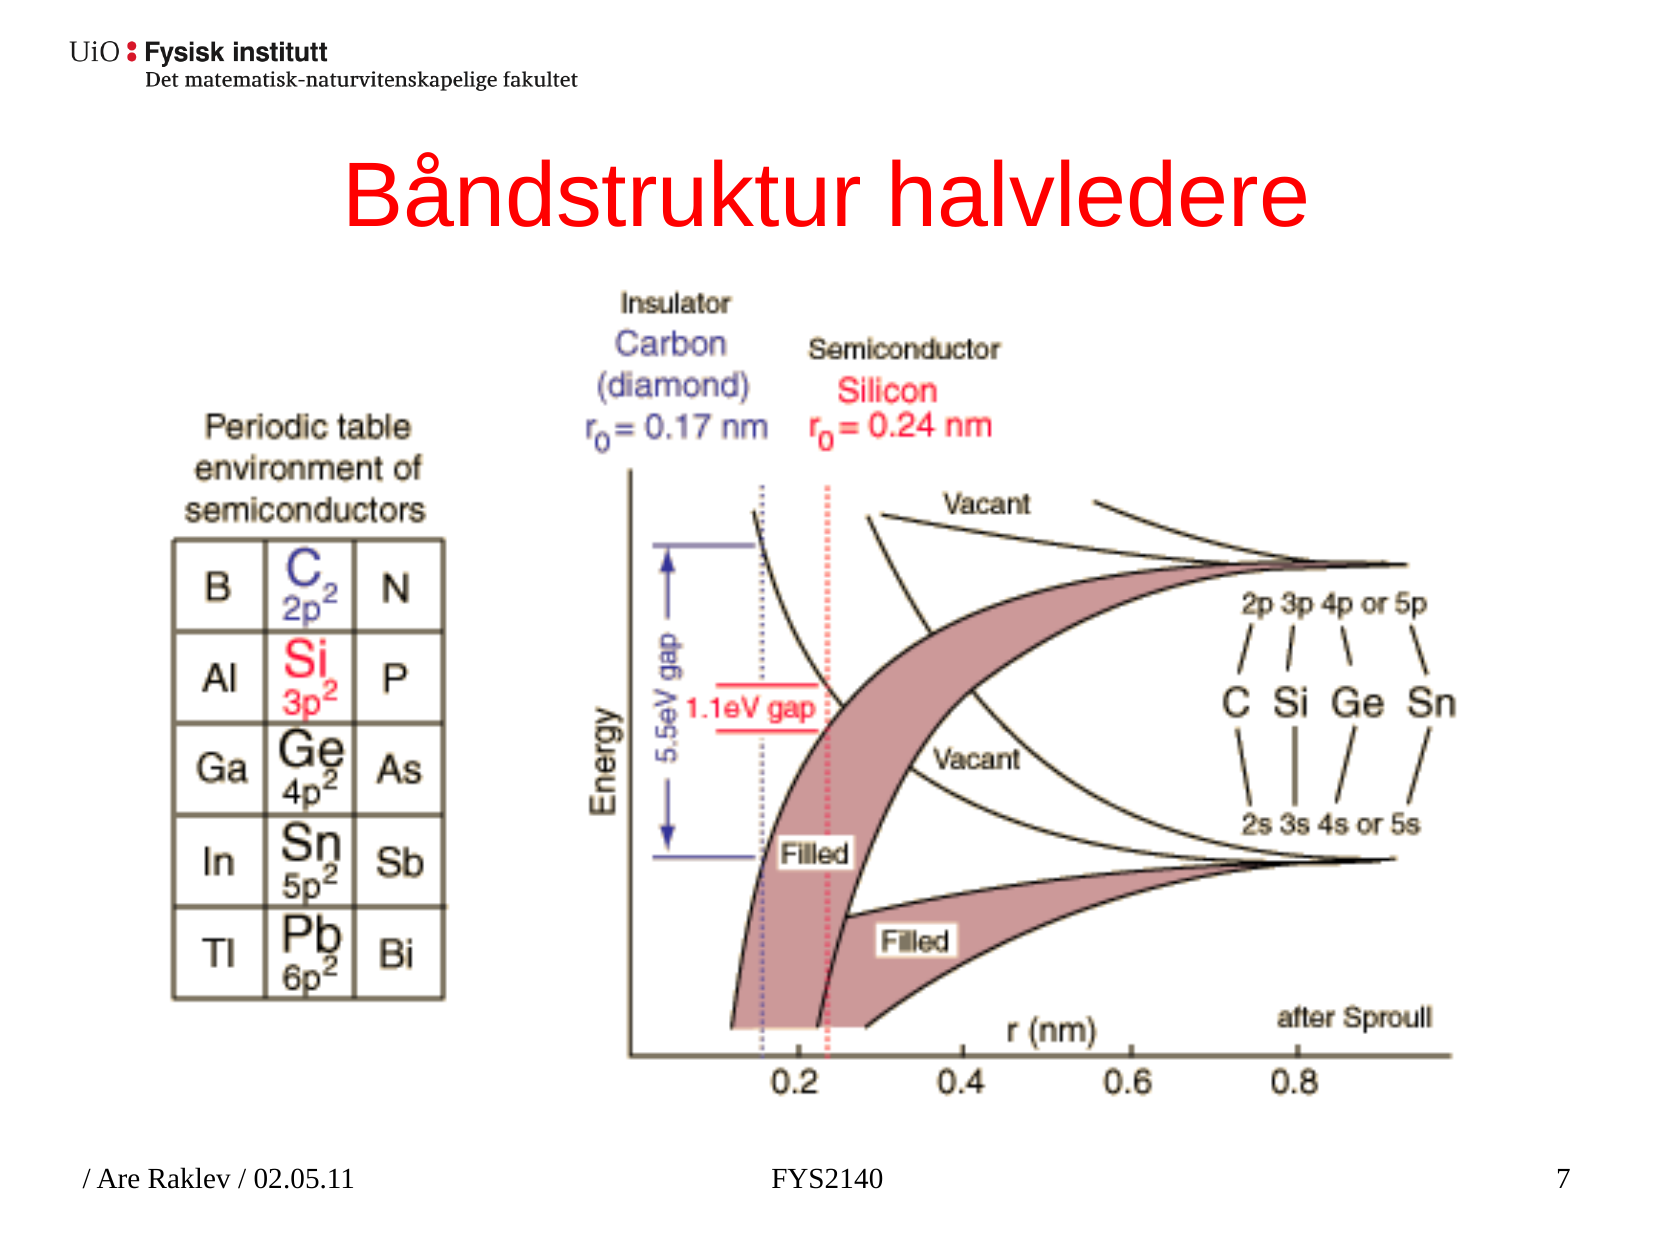

# Båndstruktur halvledere
/ Are Raklev / 02.05.11
FYS2140
7